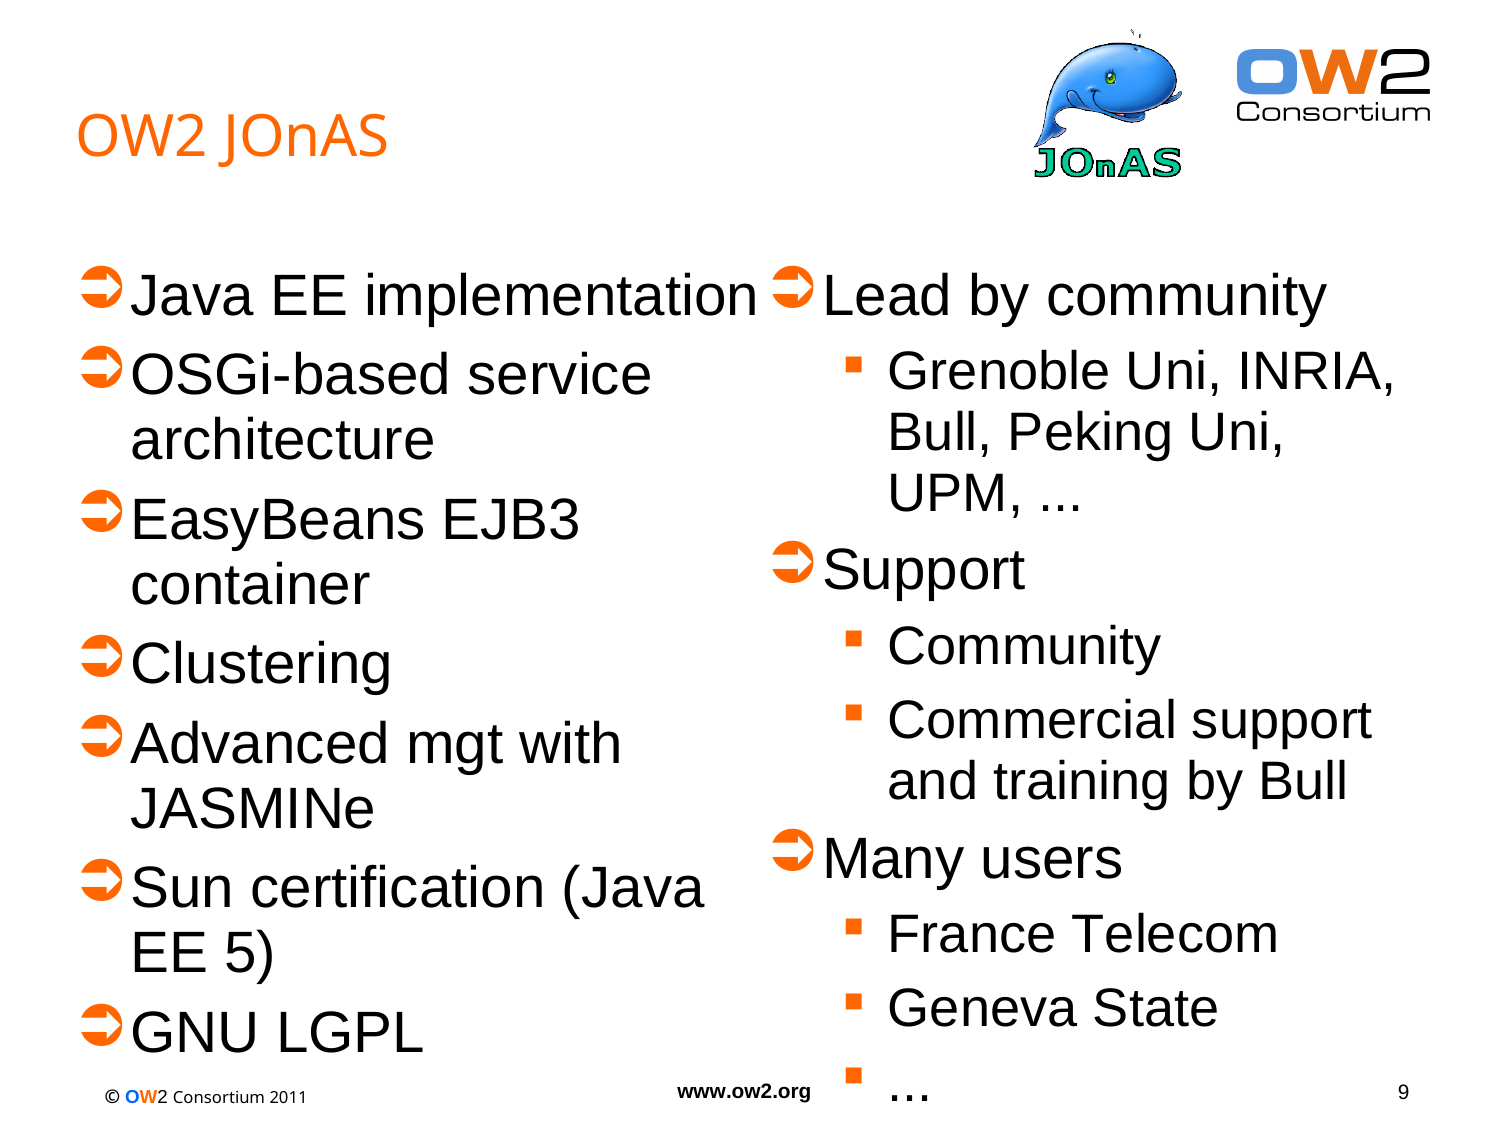

# OW2 JOnAS
Java EE implementation
OSGi-based service architecture
EasyBeans EJB3 container
Clustering
Advanced mgt with JASMINe
Sun certification (Java EE 5)
GNU LGPL
Lead by community
Grenoble Uni, INRIA, Bull, Peking Uni, UPM, ...
Support
Community
Commercial support and training by Bull
Many users
France Telecom
Geneva State
...
9